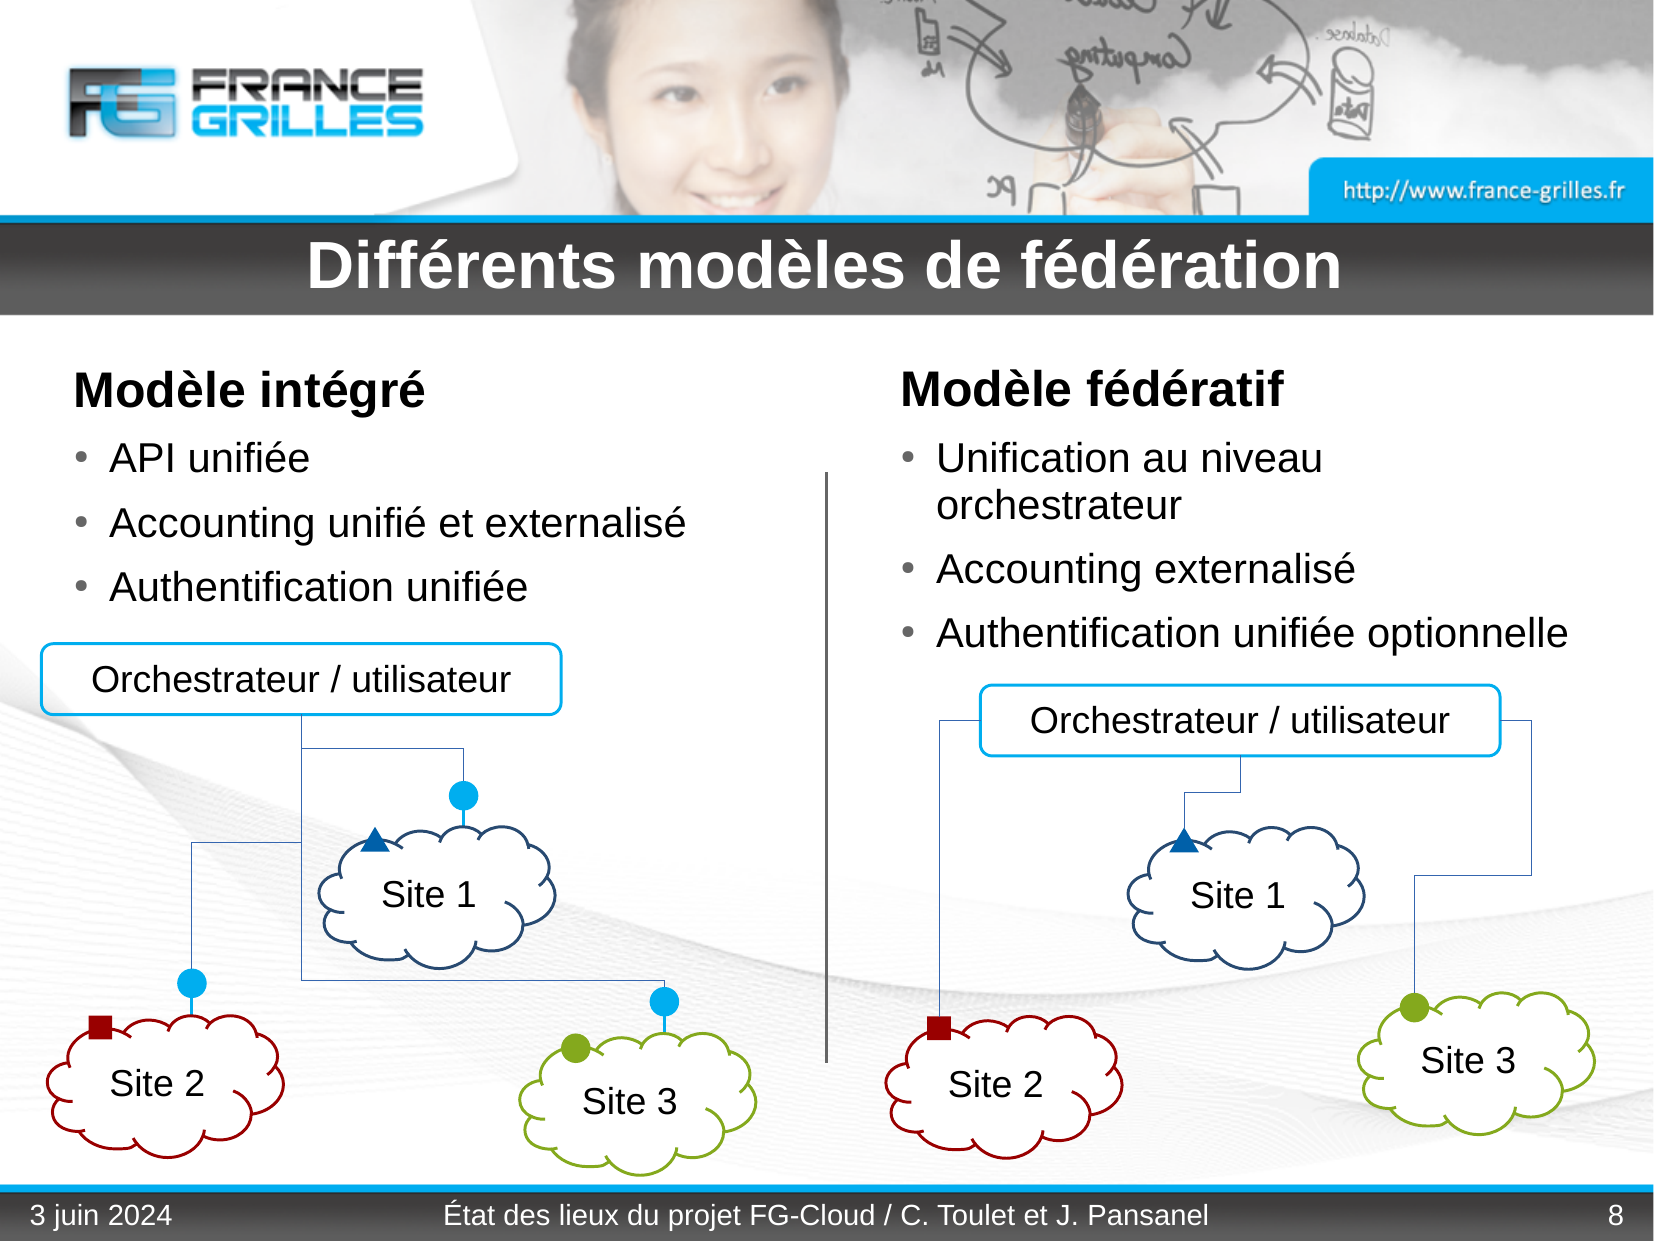

Différents modèles de fédération
Modèle fédératif
Unification au niveau orchestrateur
Accounting externalisé
Authentification unifiée optionnelle
Modèle intégré
API unifiée
Accounting unifié et externalisé
Authentification unifiée
Orchestrateur / utilisateur
Orchestrateur / utilisateur
Site 1
Site 1
Site 3
Site 2
Site 2
Site 3
3 juin 2024
État des lieux du projet FG-Cloud / C. Toulet et J. Pansanel
8